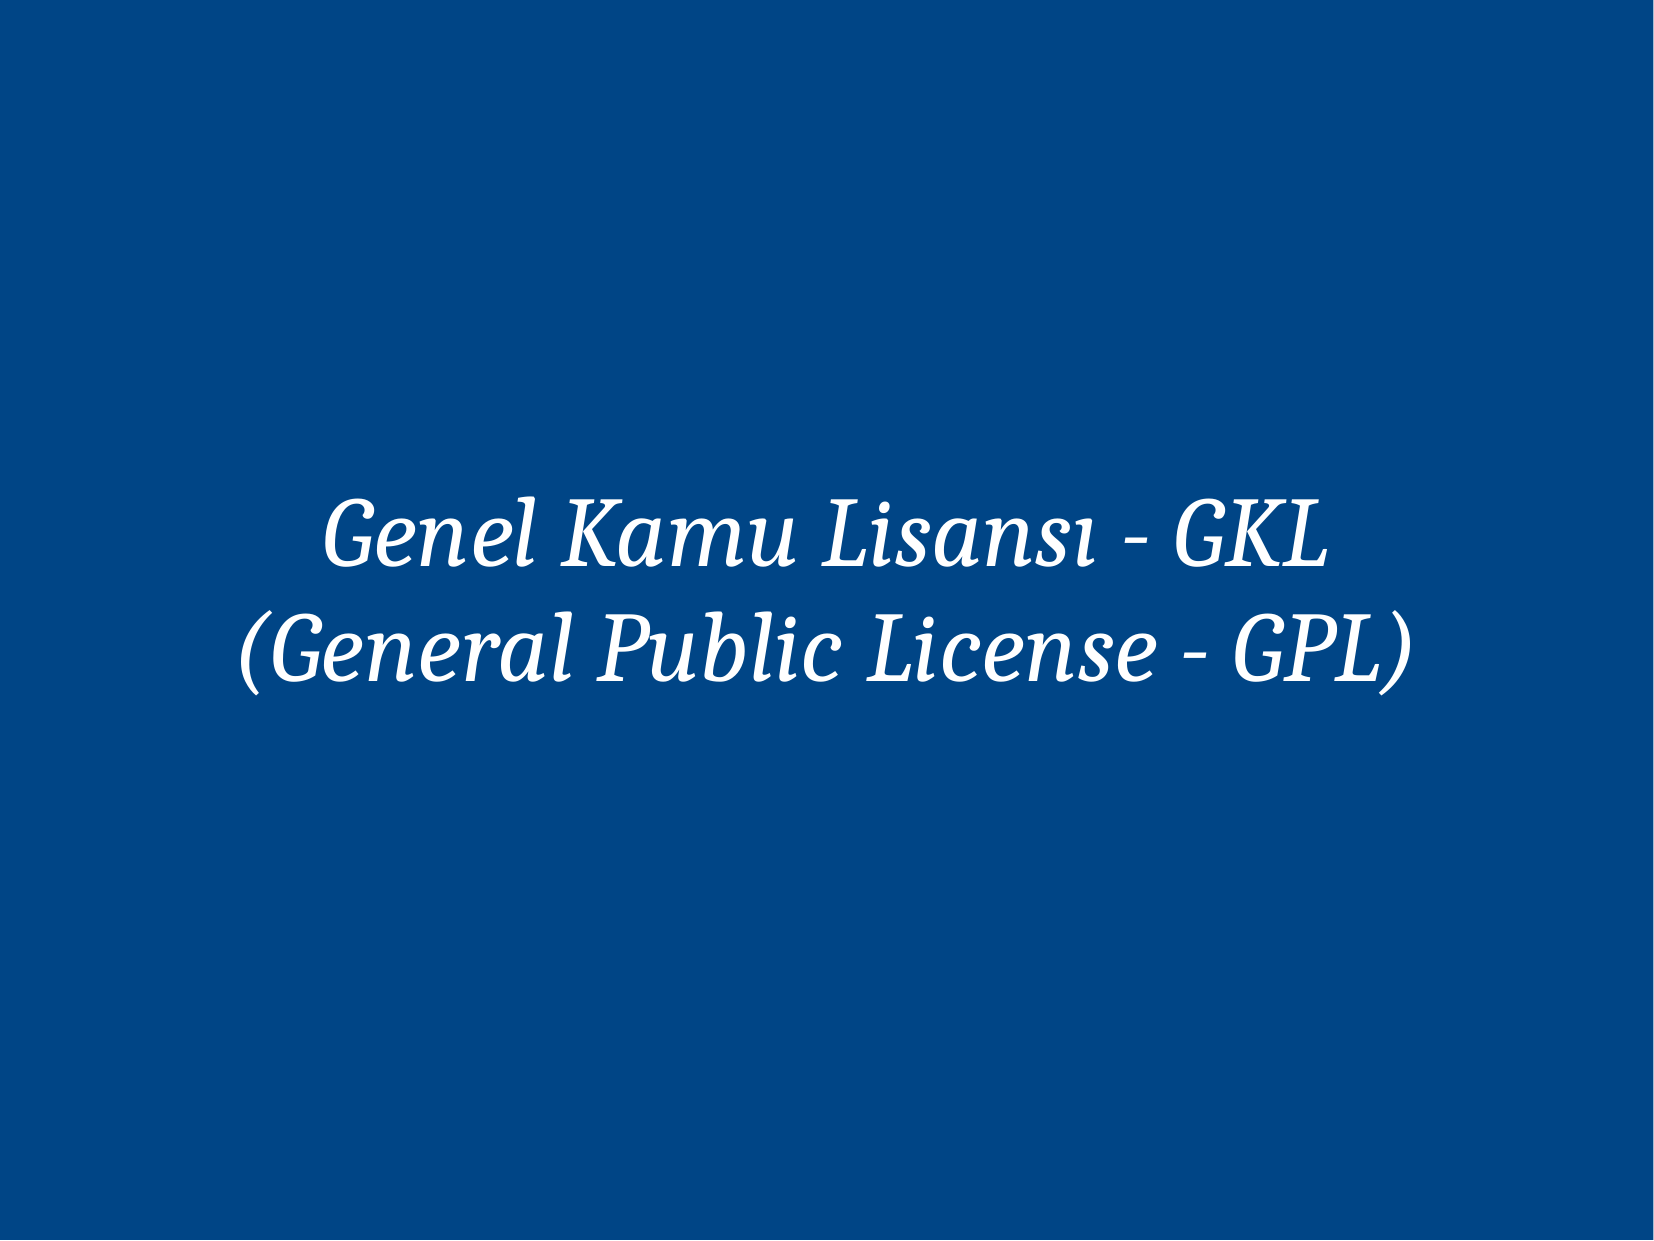

# Genel Kamu Lisansı - GKL (General Public License - GPL)